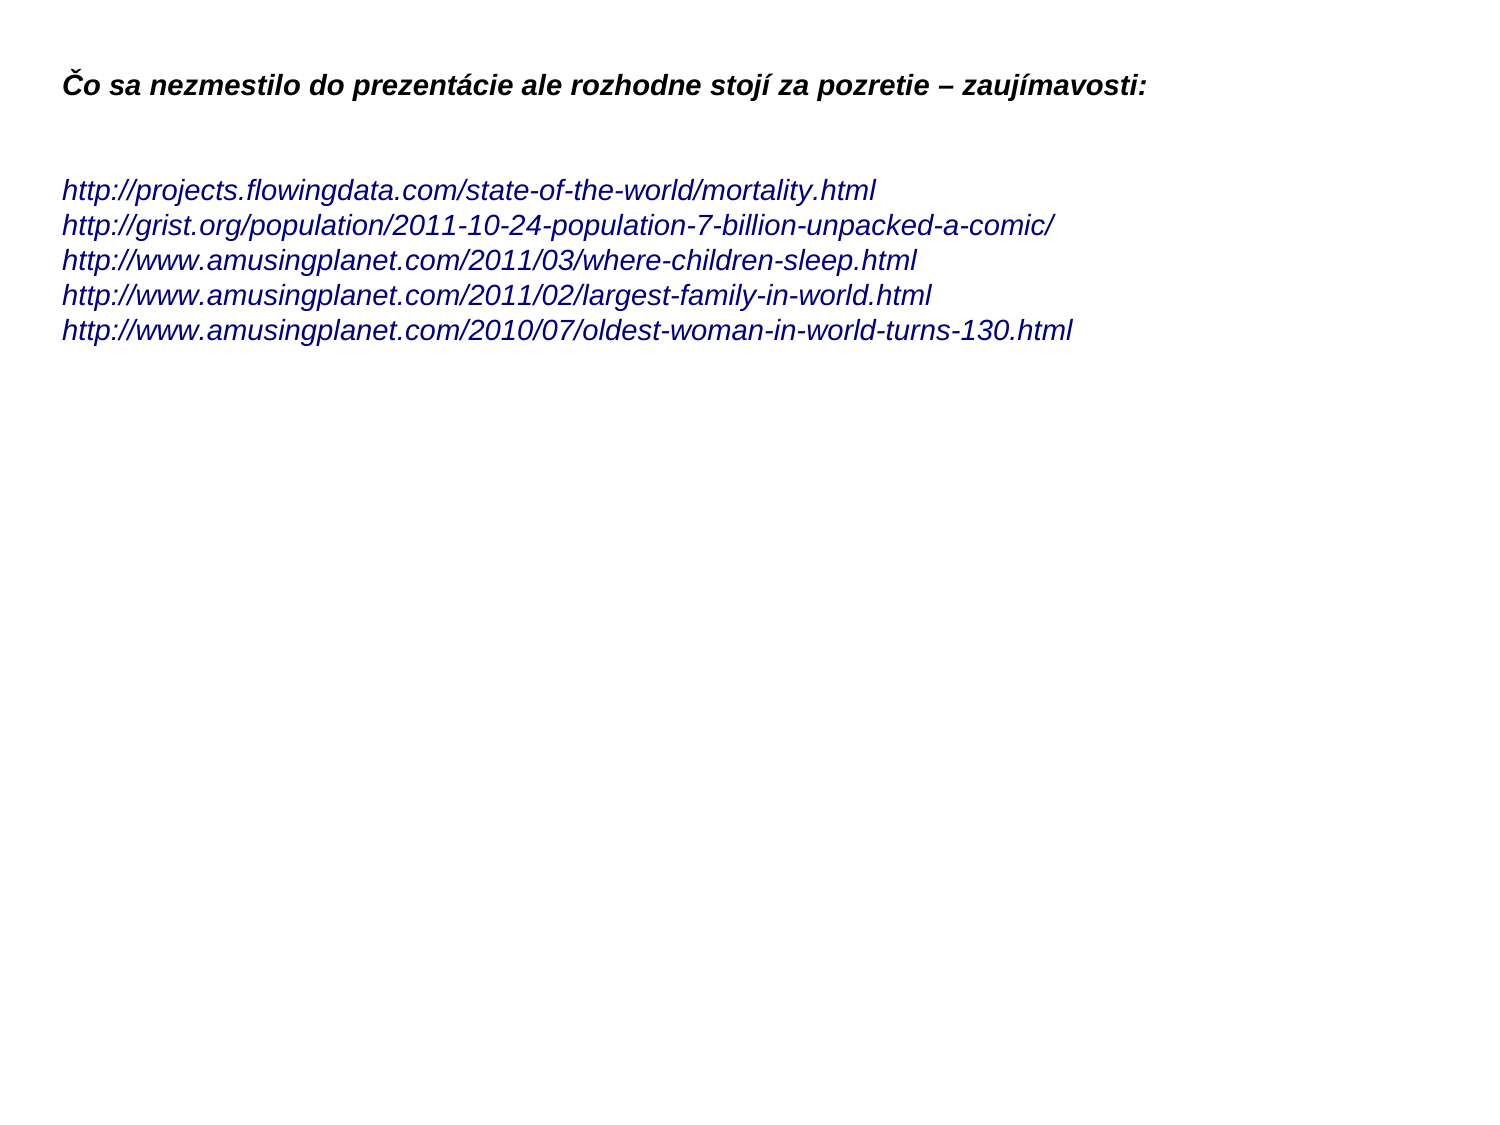

Čo sa nezmestilo do prezentácie ale rozhodne stojí za pozretie – zaujímavosti:
http://projects.flowingdata.com/state-of-the-world/mortality.html
http://grist.org/population/2011-10-24-population-7-billion-unpacked-a-comic/
http://www.amusingplanet.com/2011/03/where-children-sleep.html
http://www.amusingplanet.com/2011/02/largest-family-in-world.html
http://www.amusingplanet.com/2010/07/oldest-woman-in-world-turns-130.html